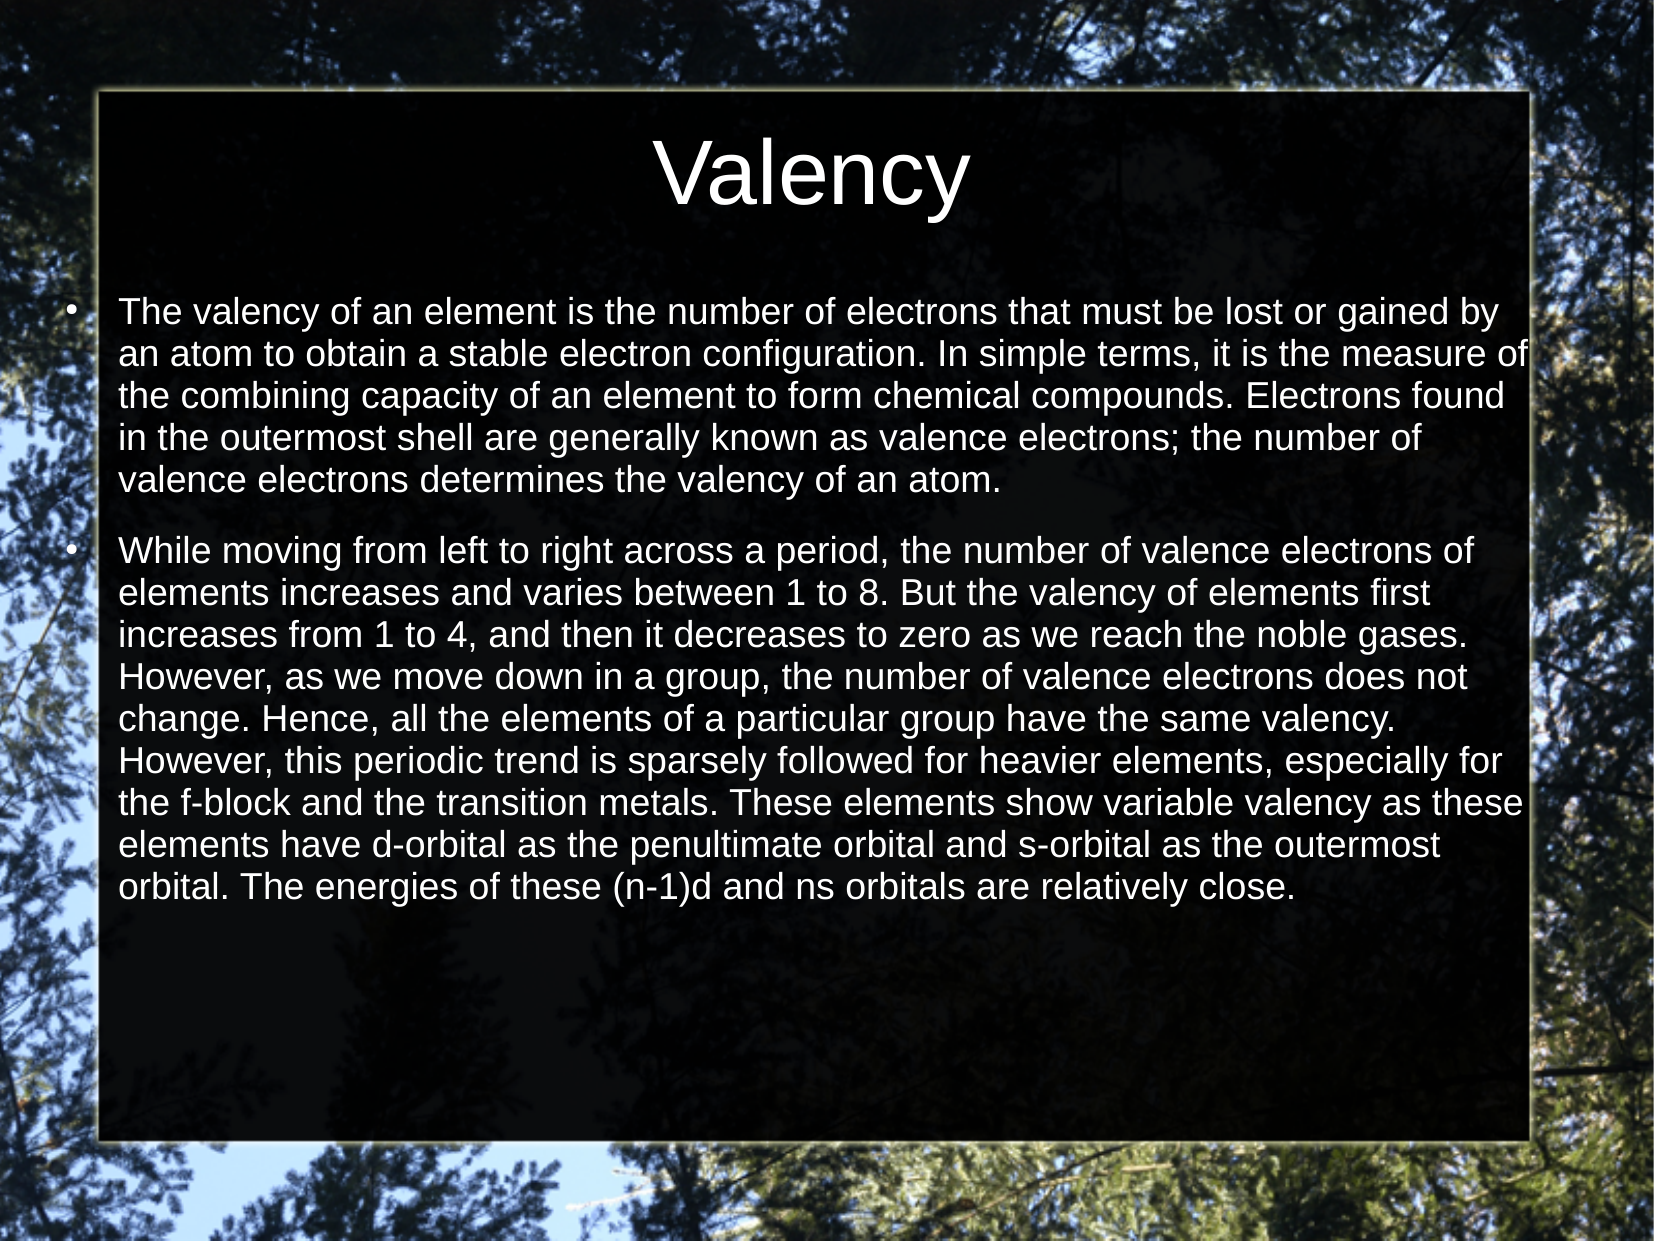

# Valency
The valency of an element is the number of electrons that must be lost or gained by an atom to obtain a stable electron configuration. In simple terms, it is the measure of the combining capacity of an element to form chemical compounds. Electrons found in the outermost shell are generally known as valence electrons; the number of valence electrons determines the valency of an atom.
While moving from left to right across a period, the number of valence electrons of elements increases and varies between 1 to 8. But the valency of elements first increases from 1 to 4, and then it decreases to zero as we reach the noble gases. However, as we move down in a group, the number of valence electrons does not change. Hence, all the elements of a particular group have the same valency. However, this periodic trend is sparsely followed for heavier elements, especially for the f-block and the transition metals. These elements show variable valency as these elements have d-orbital as the penultimate orbital and s-orbital as the outermost orbital. The energies of these (n-1)d and ns orbitals are relatively close.